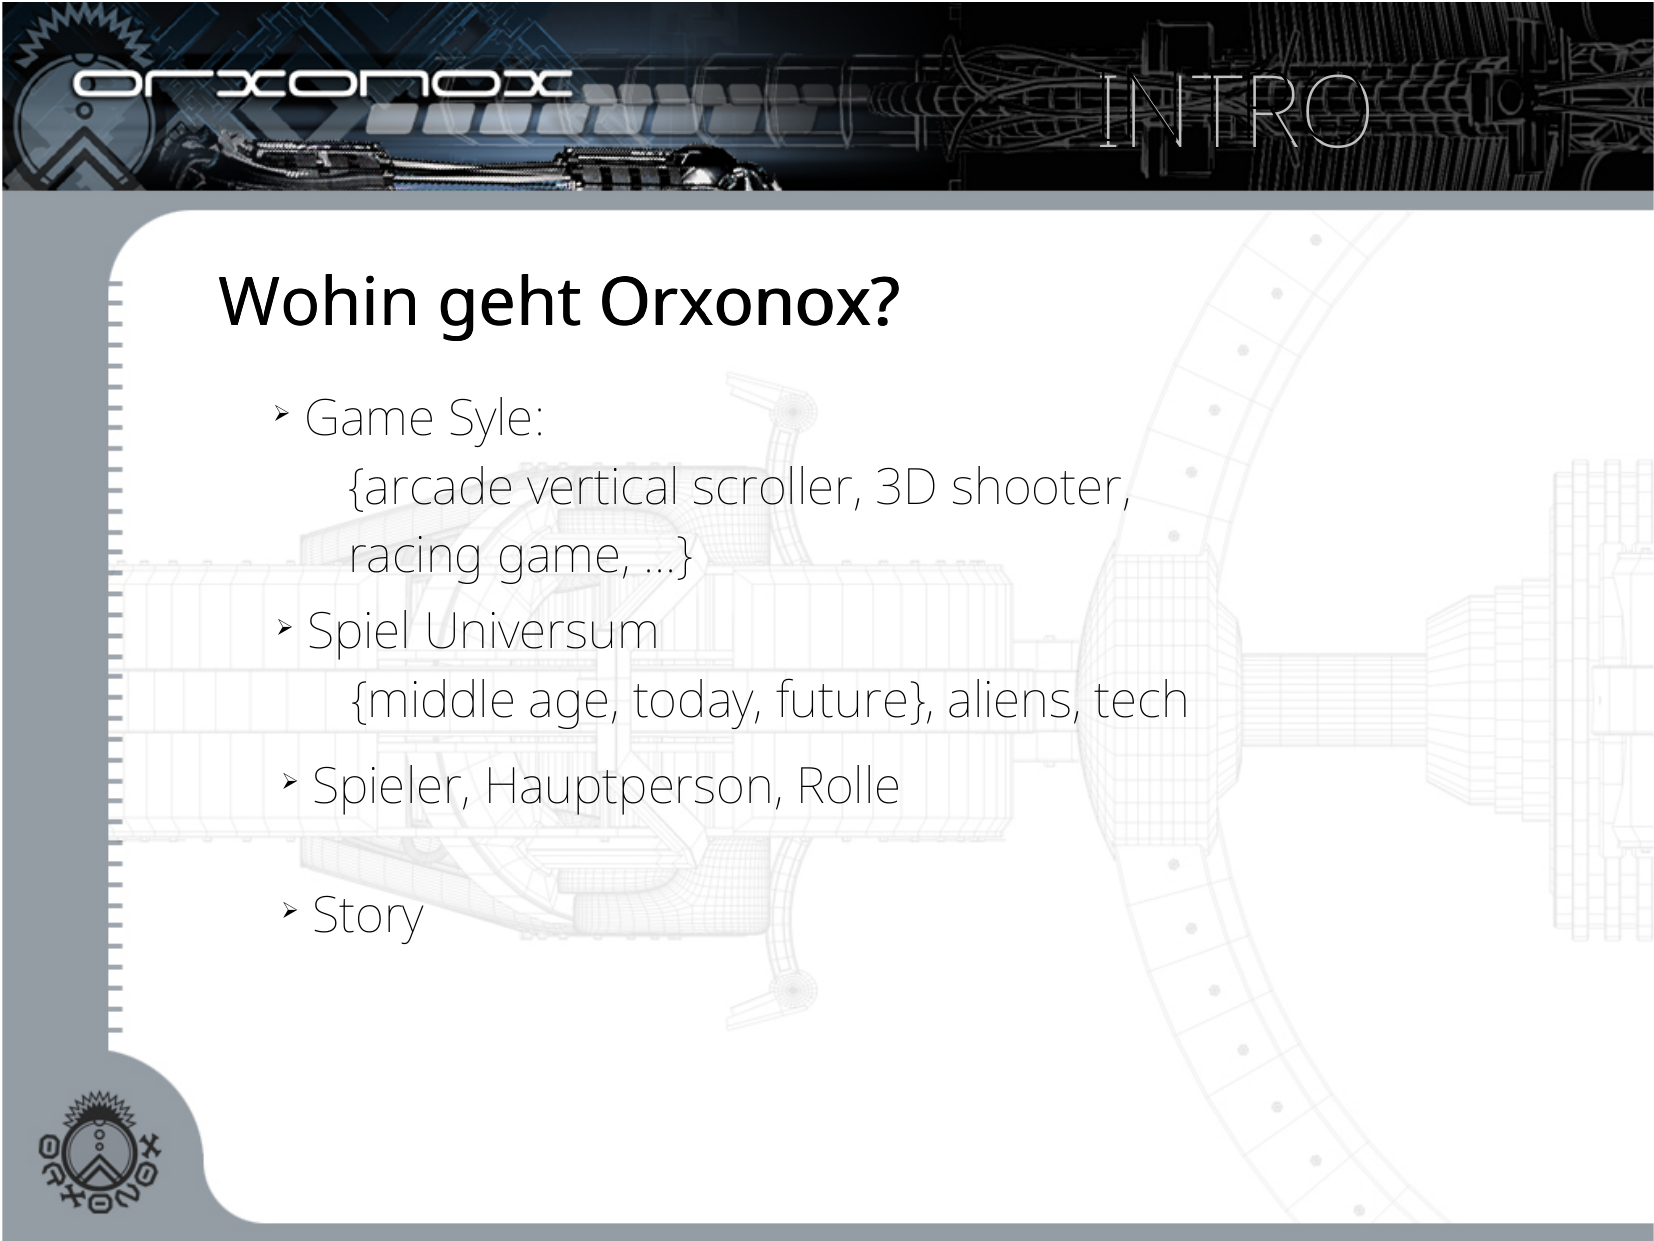

INTRO
Wohin geht Orxonox?
 Game Syle:
 	{arcade vertical scroller, 3D shooter,
 	racing game, ...}
 Spiel Universum
	{middle age, today, future}, aliens, tech
 Spieler, Hauptperson, Rolle
 Story